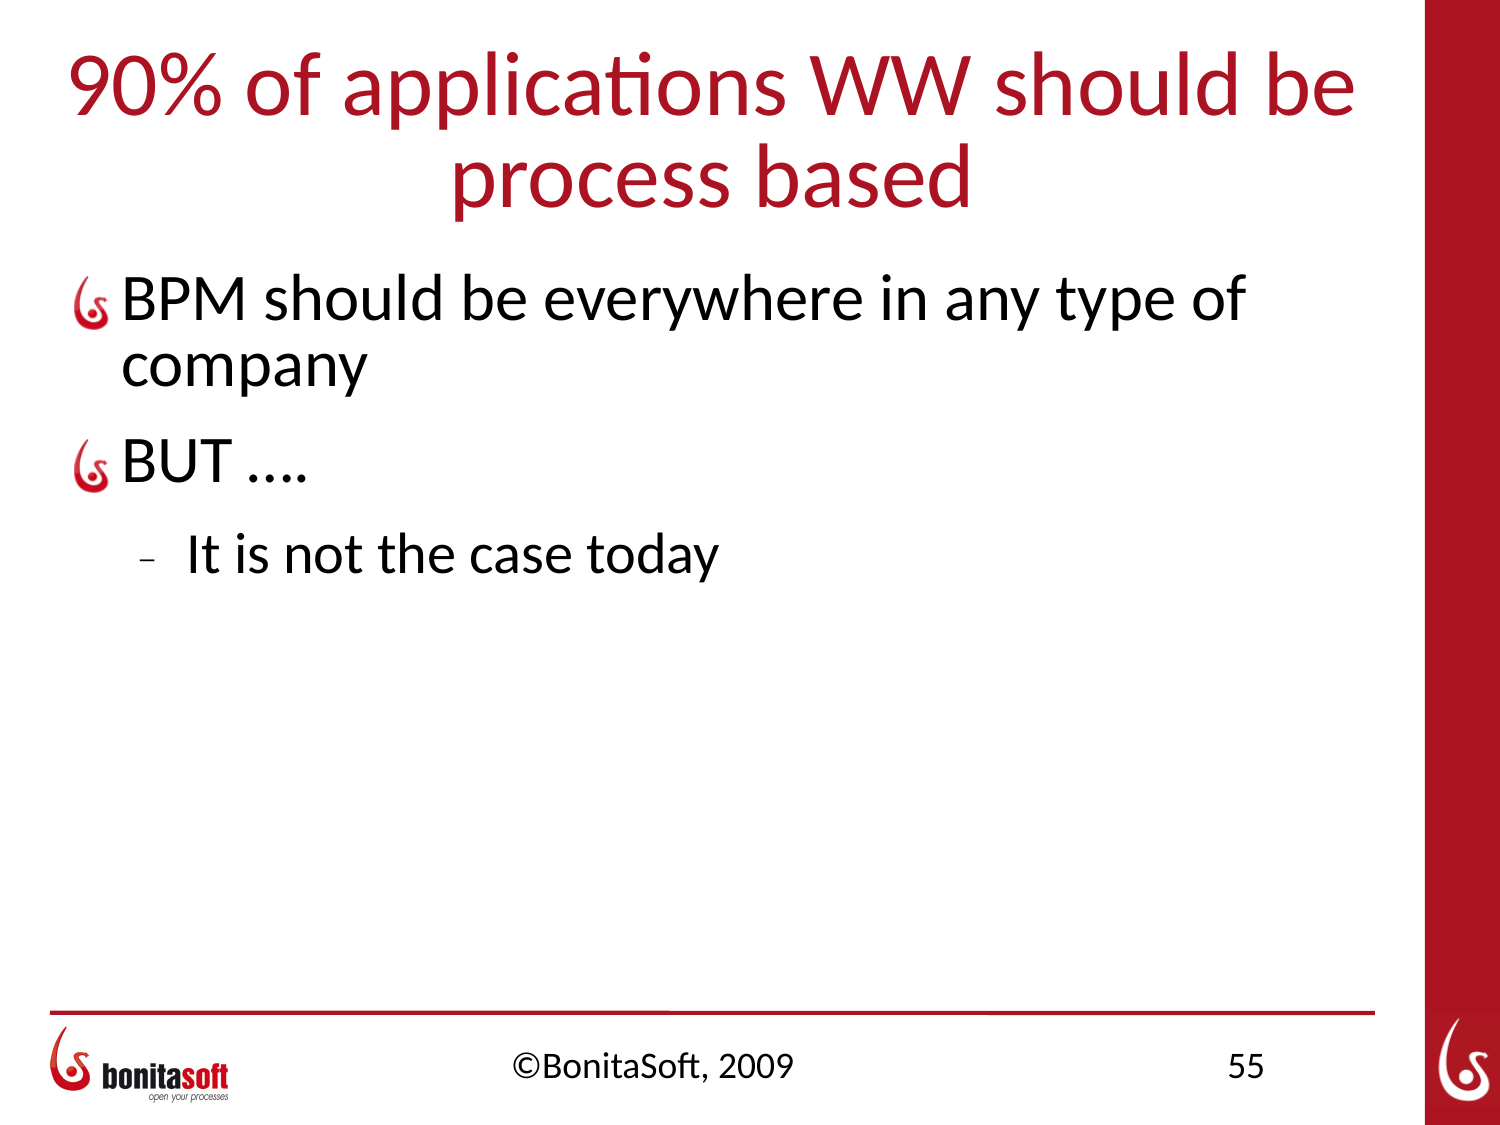

# 90% of applications WW should be process based
BPM should be everywhere in any type of company
BUT ….
It is not the case today
<footer>©BonitaSoft, 2009